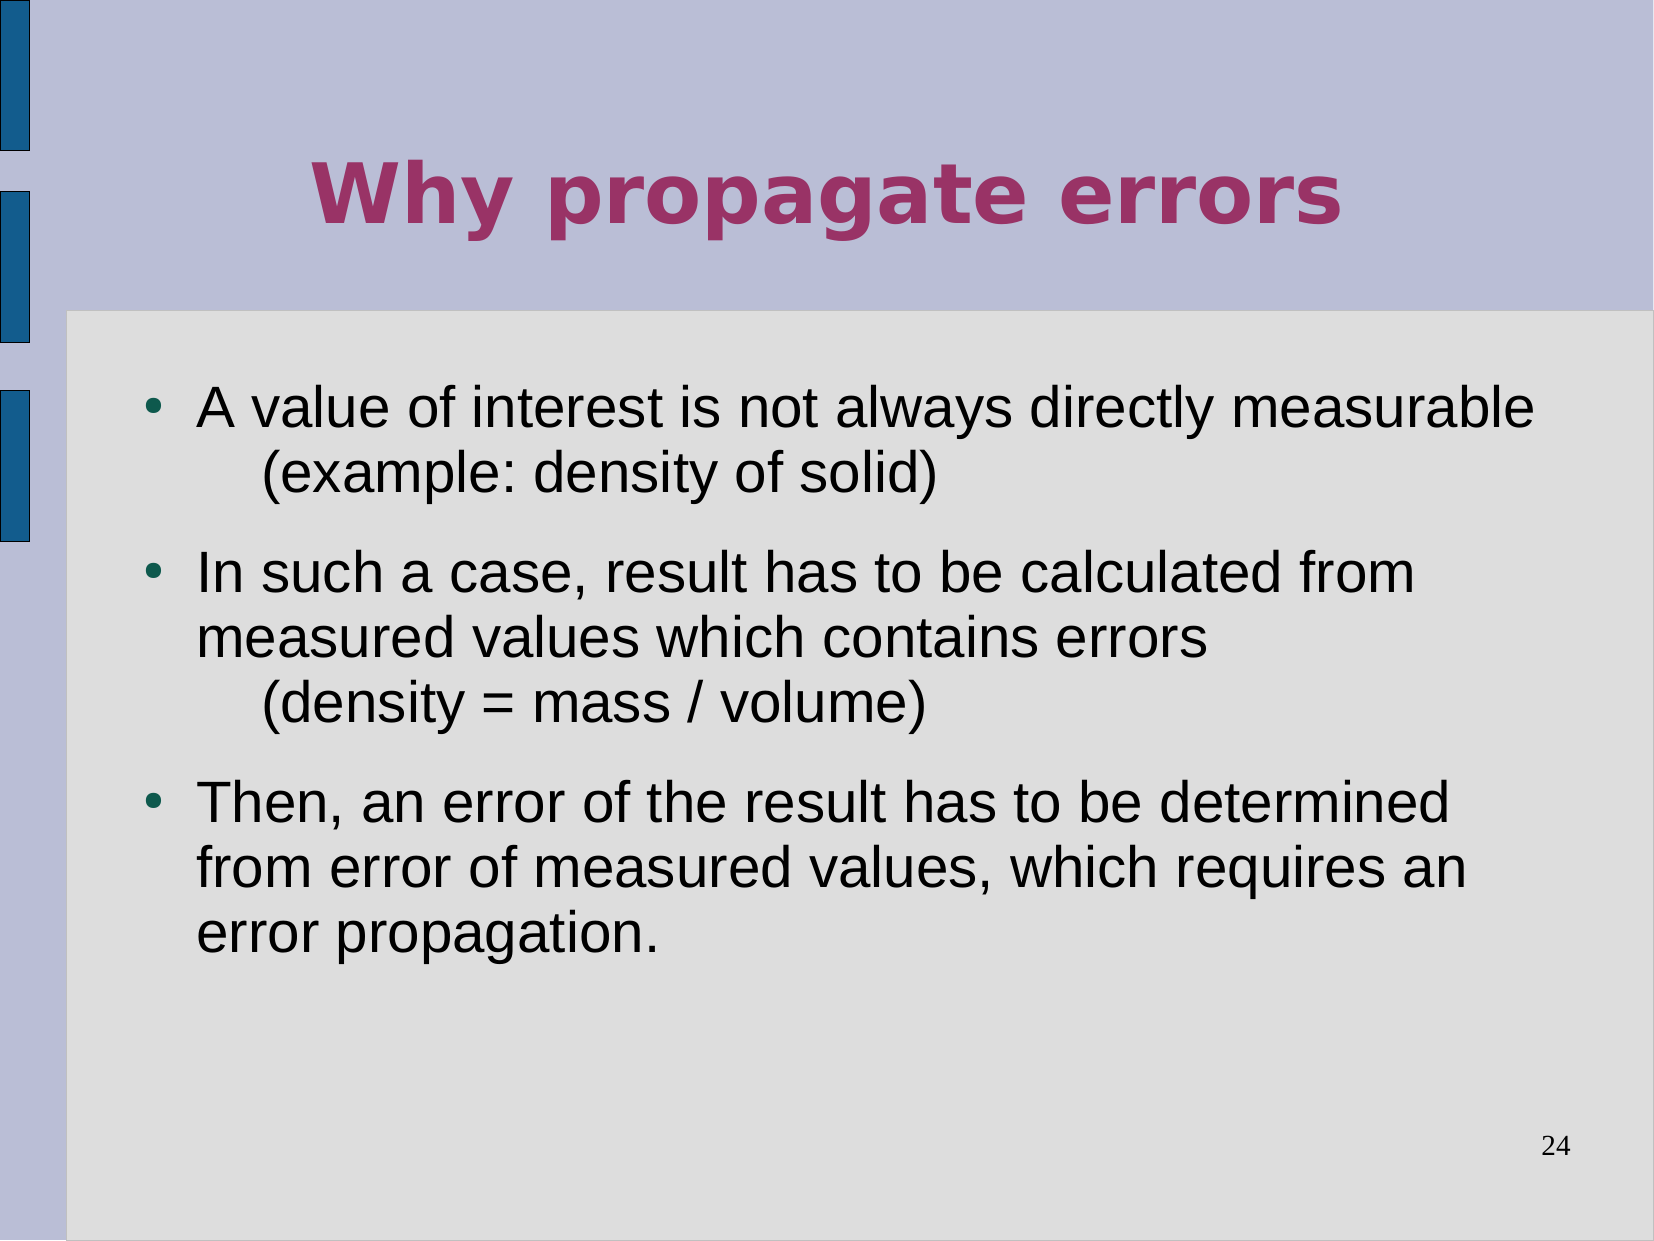

# Why propagate errors
A value of interest is not always directly measurable (example: density of solid)
In such a case, result has to be calculated from measured values which contains errors (density = mass / volume)
Then, an error of the result has to be determined from error of measured values, which requires an error propagation.
24